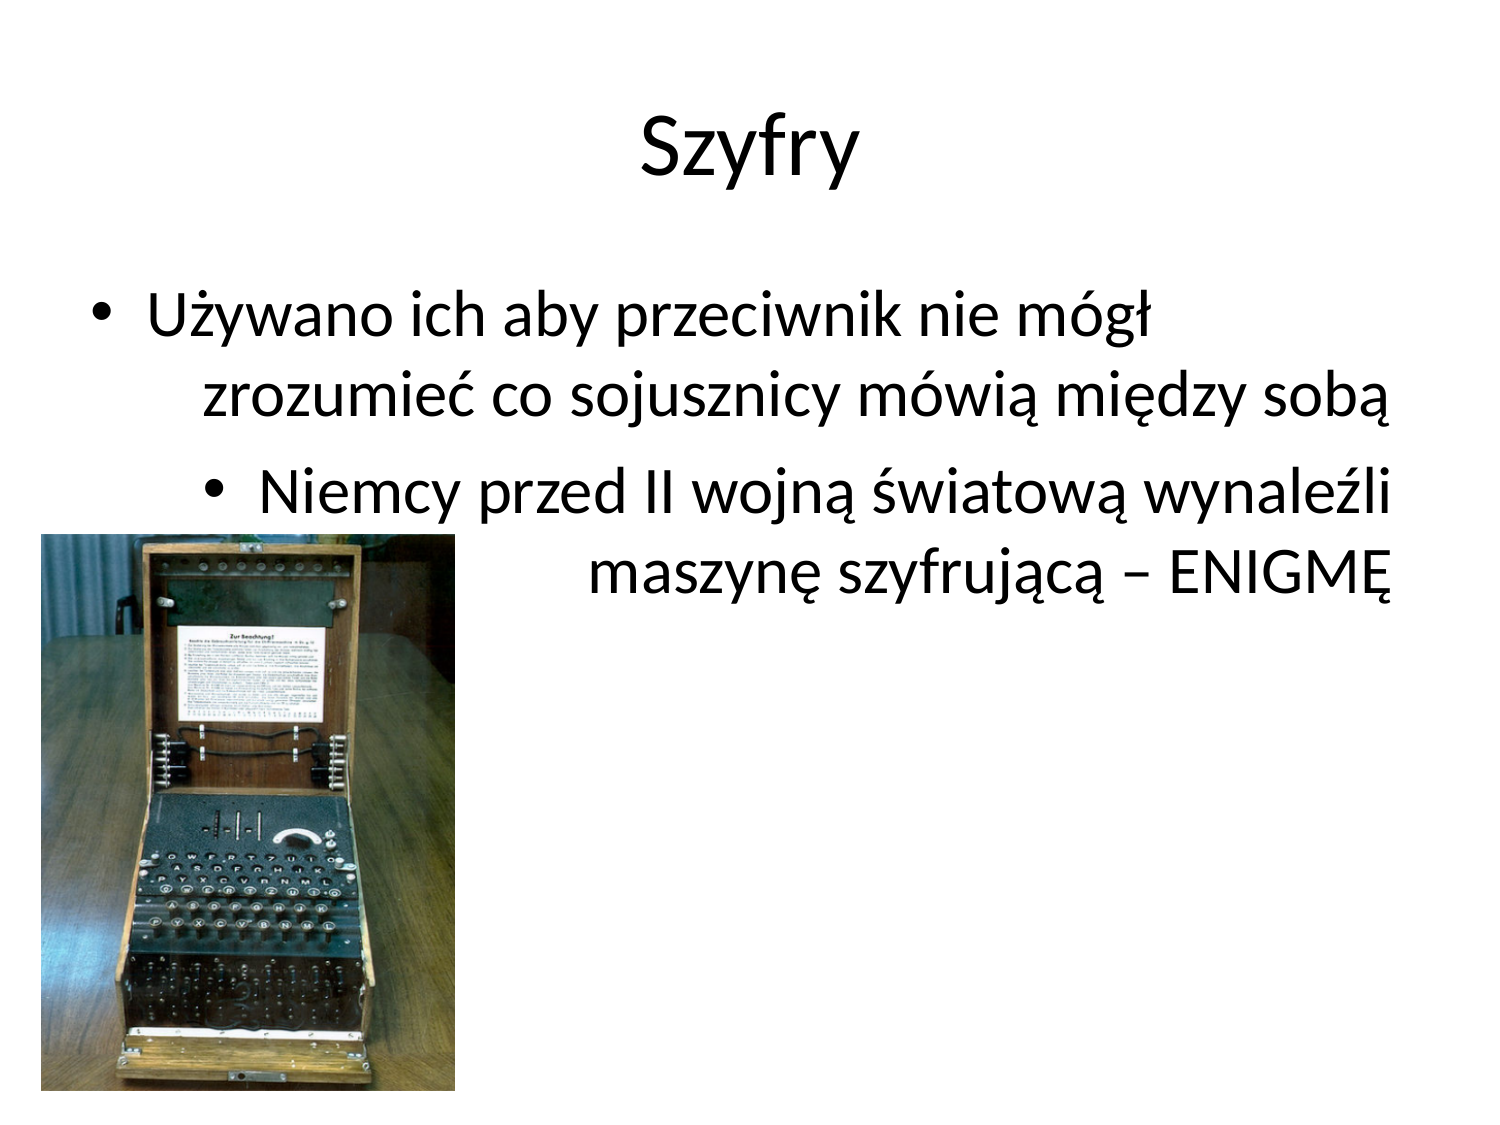

# Szyfry
Używano ich aby przeciwnik nie mógł zrozumieć co sojusznicy mówią między sobą
Niemcy przed II wojną światową wynaleźli maszynę szyfrującą – ENIGMĘ